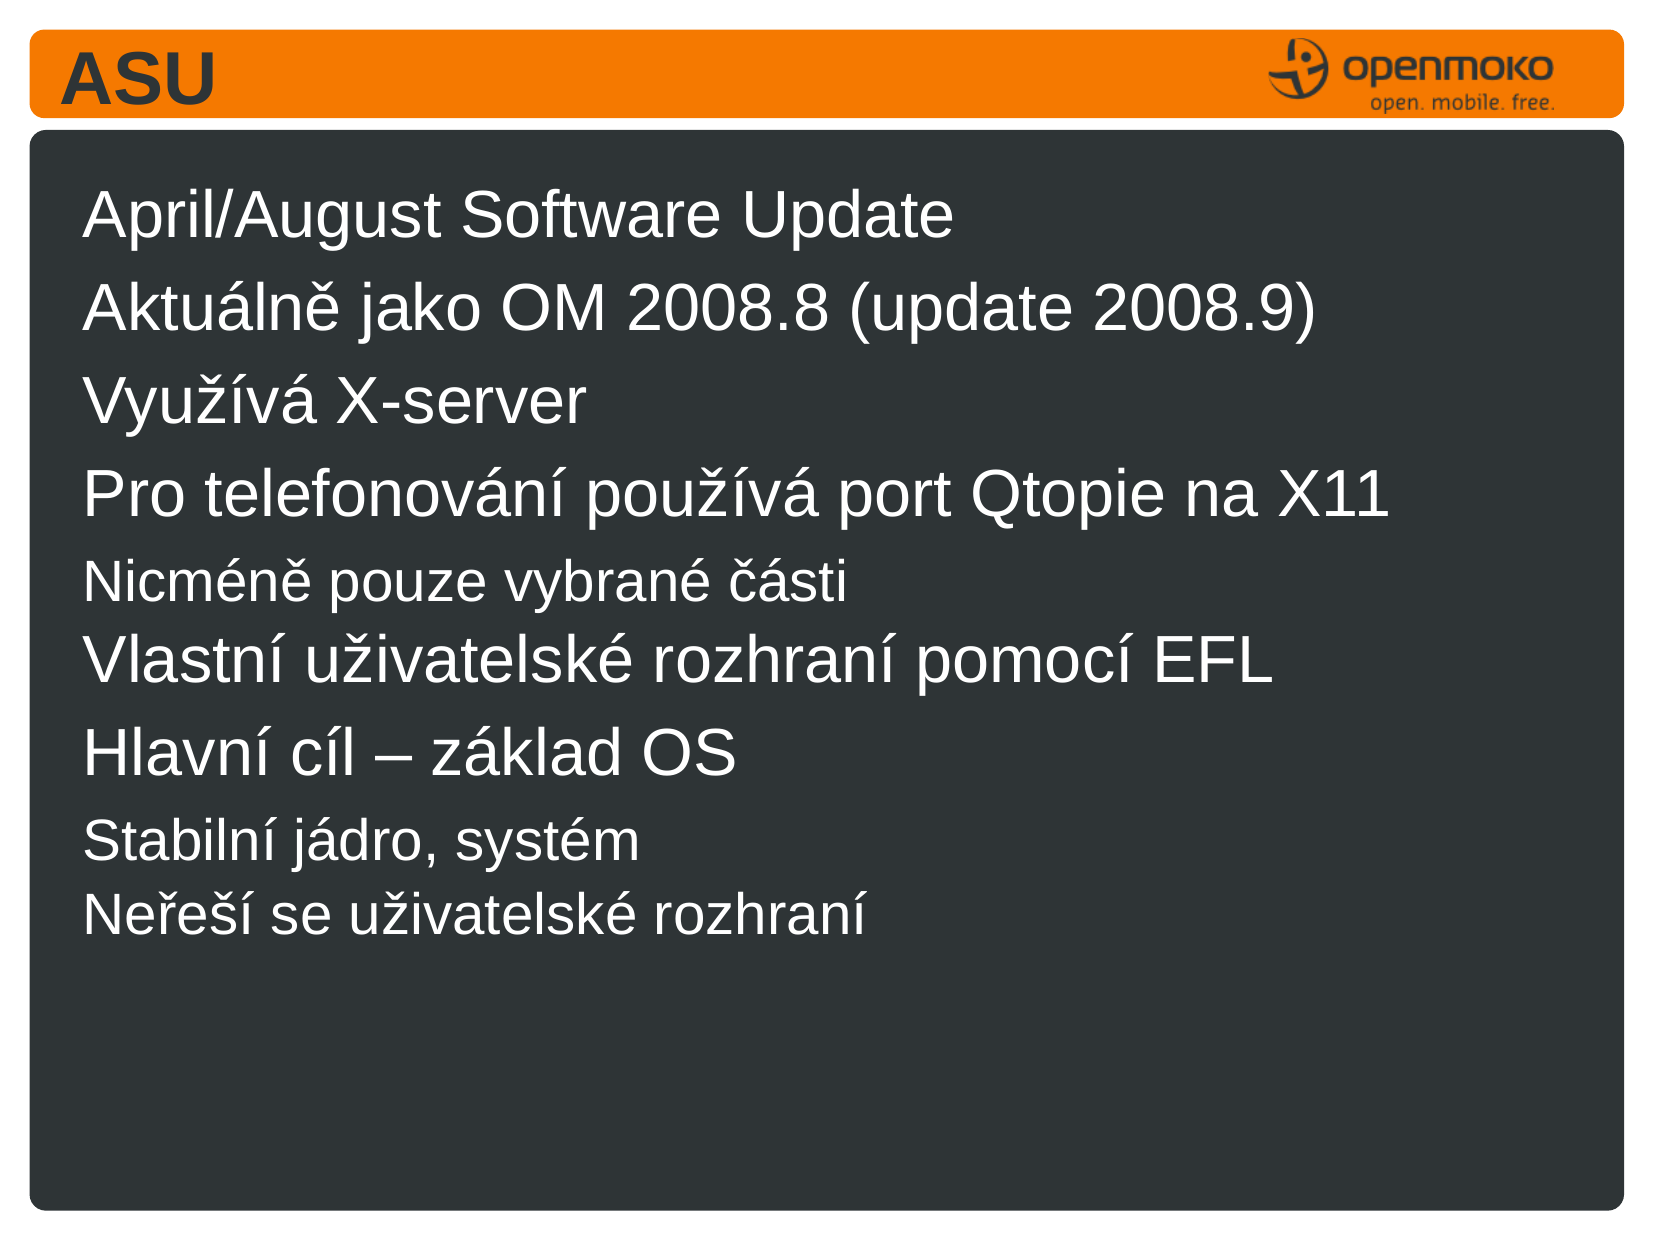

# ASU
April/August Software Update
Aktuálně jako OM 2008.8 (update 2008.9)
Využívá X-server
Pro telefonování používá port Qtopie na X11
Nicméně pouze vybrané části
Vlastní uživatelské rozhraní pomocí EFL
Hlavní cíl – základ OS
Stabilní jádro, systém
Neřeší se uživatelské rozhraní